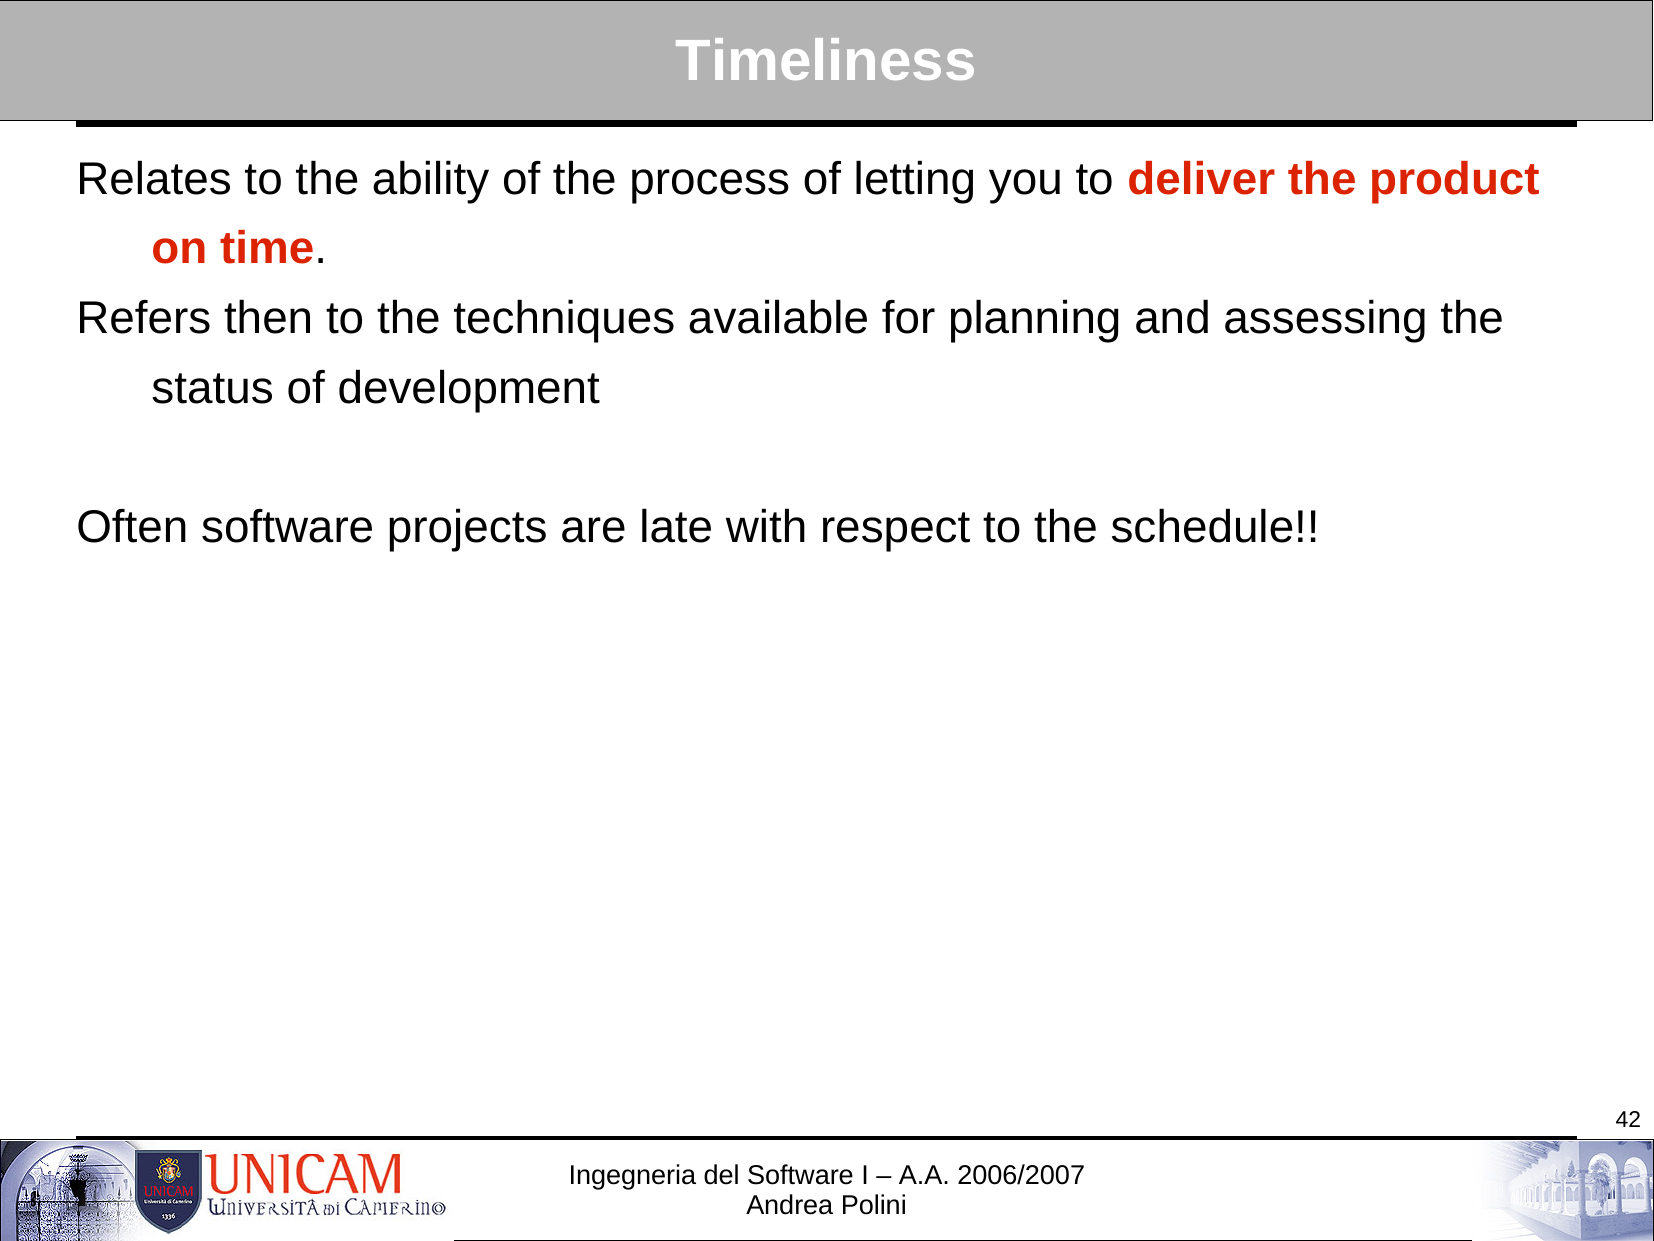

# Timeliness
Relates to the ability of the process of letting you to deliver the product on time.
Refers then to the techniques available for planning and assessing the status of development
Often software projects are late with respect to the schedule!!
42